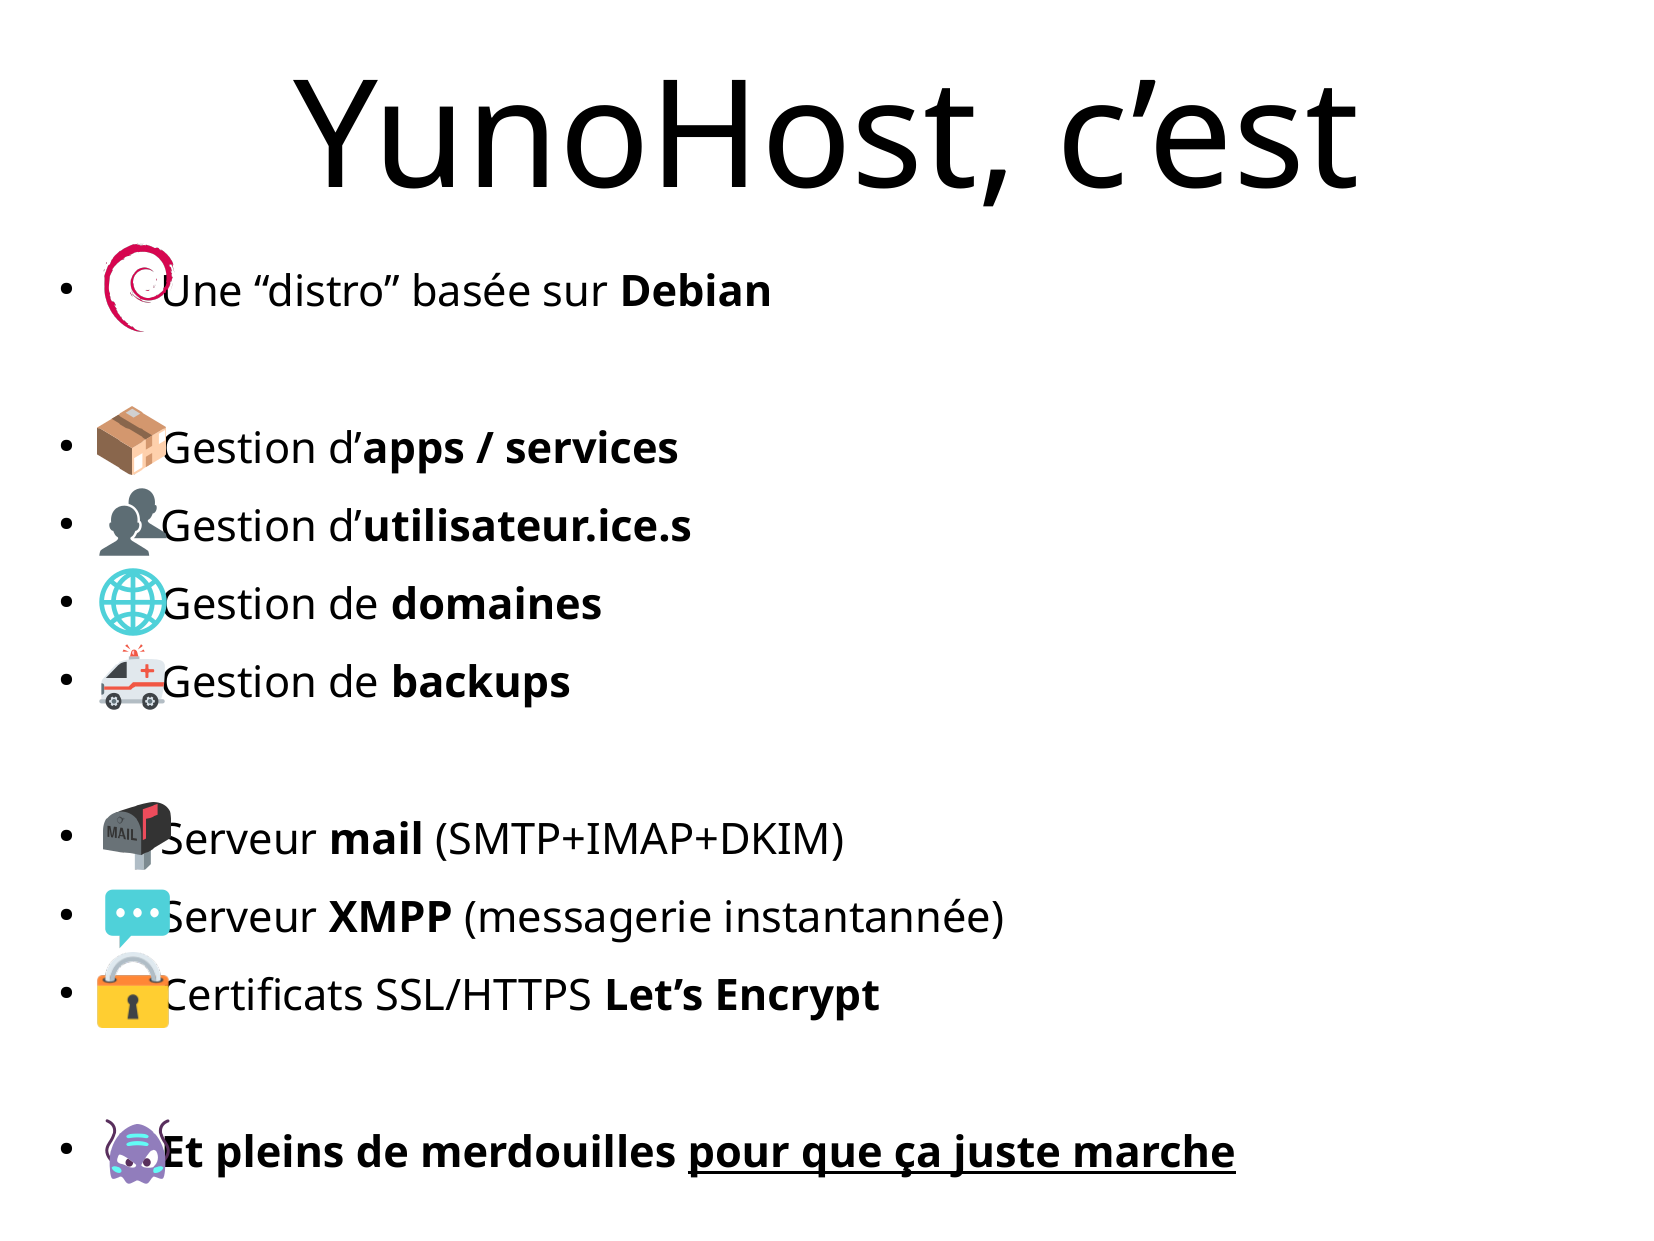

# YunoHost, c’est
 Une “distro” basée sur Debian
 Gestion d’apps / services
 Gestion d’utilisateur.ice.s
 Gestion de domaines
 Gestion de backups
 Serveur mail (SMTP+IMAP+DKIM)
 Serveur XMPP (messagerie instantannée)
 Certificats SSL/HTTPS Let’s Encrypt
 Et pleins de merdouilles pour que ça juste marche